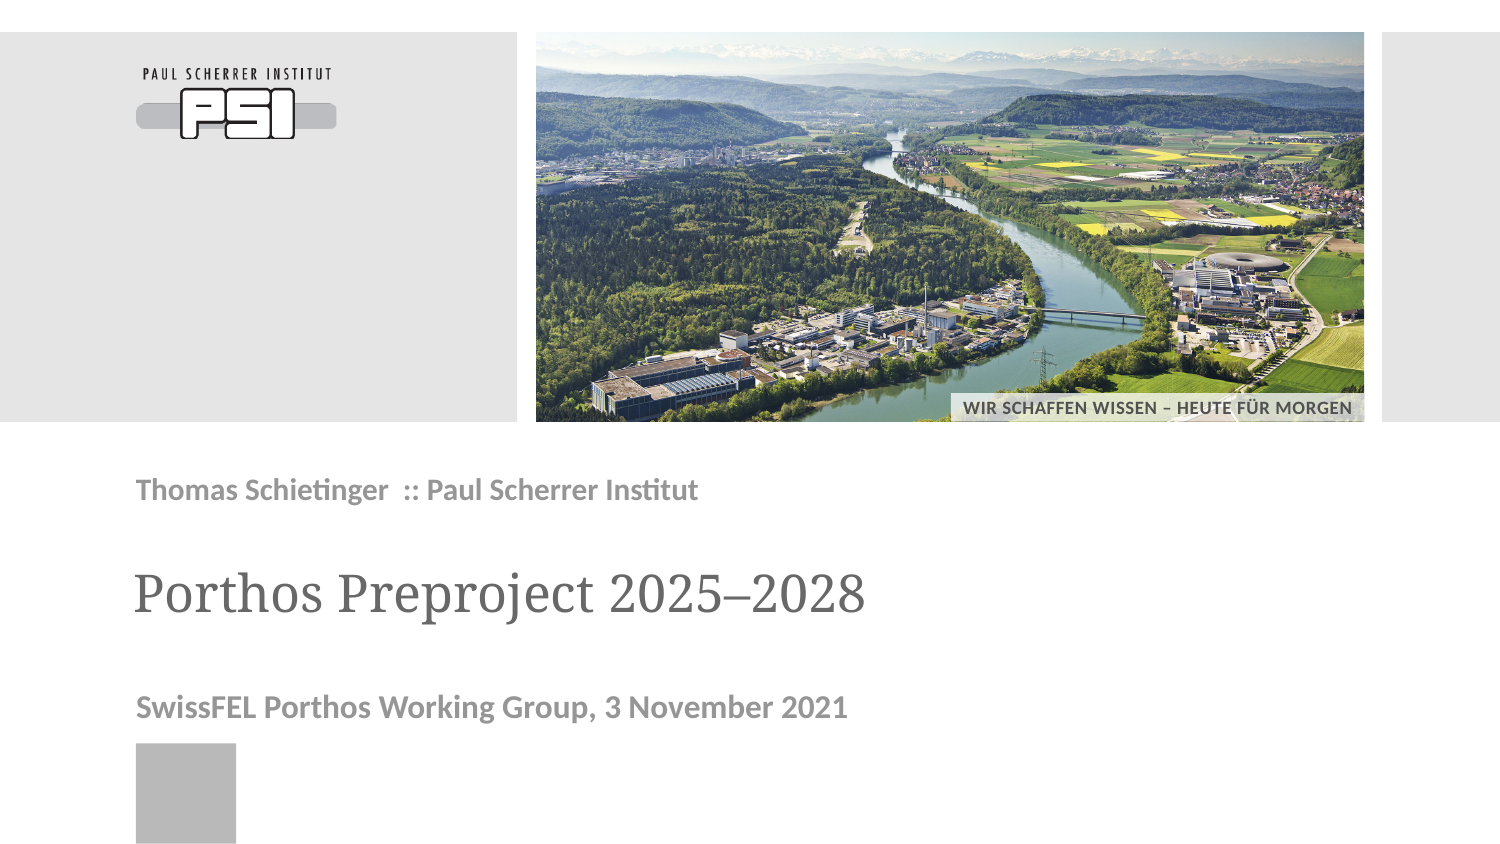

Thomas Schietinger :: Paul Scherrer Institut
# Porthos Preproject 2025–2028
SwissFEL Porthos Working Group, 3 November 2021